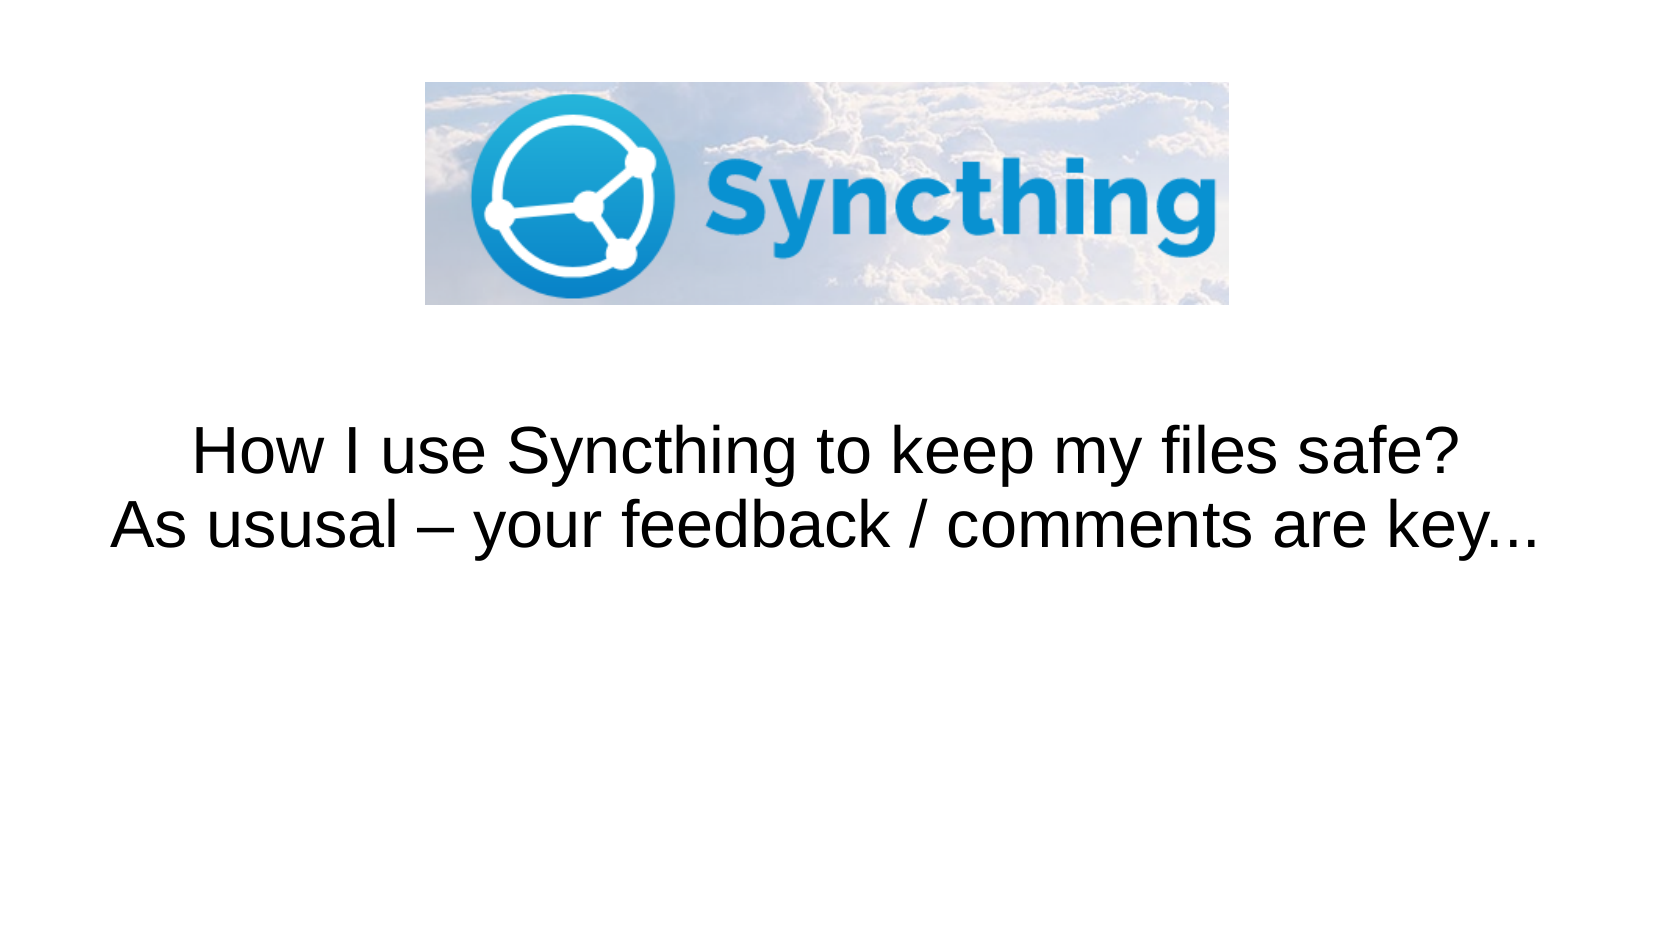

# How I use Syncthing to keep my files safe?
As ususal – your feedback / comments are key...